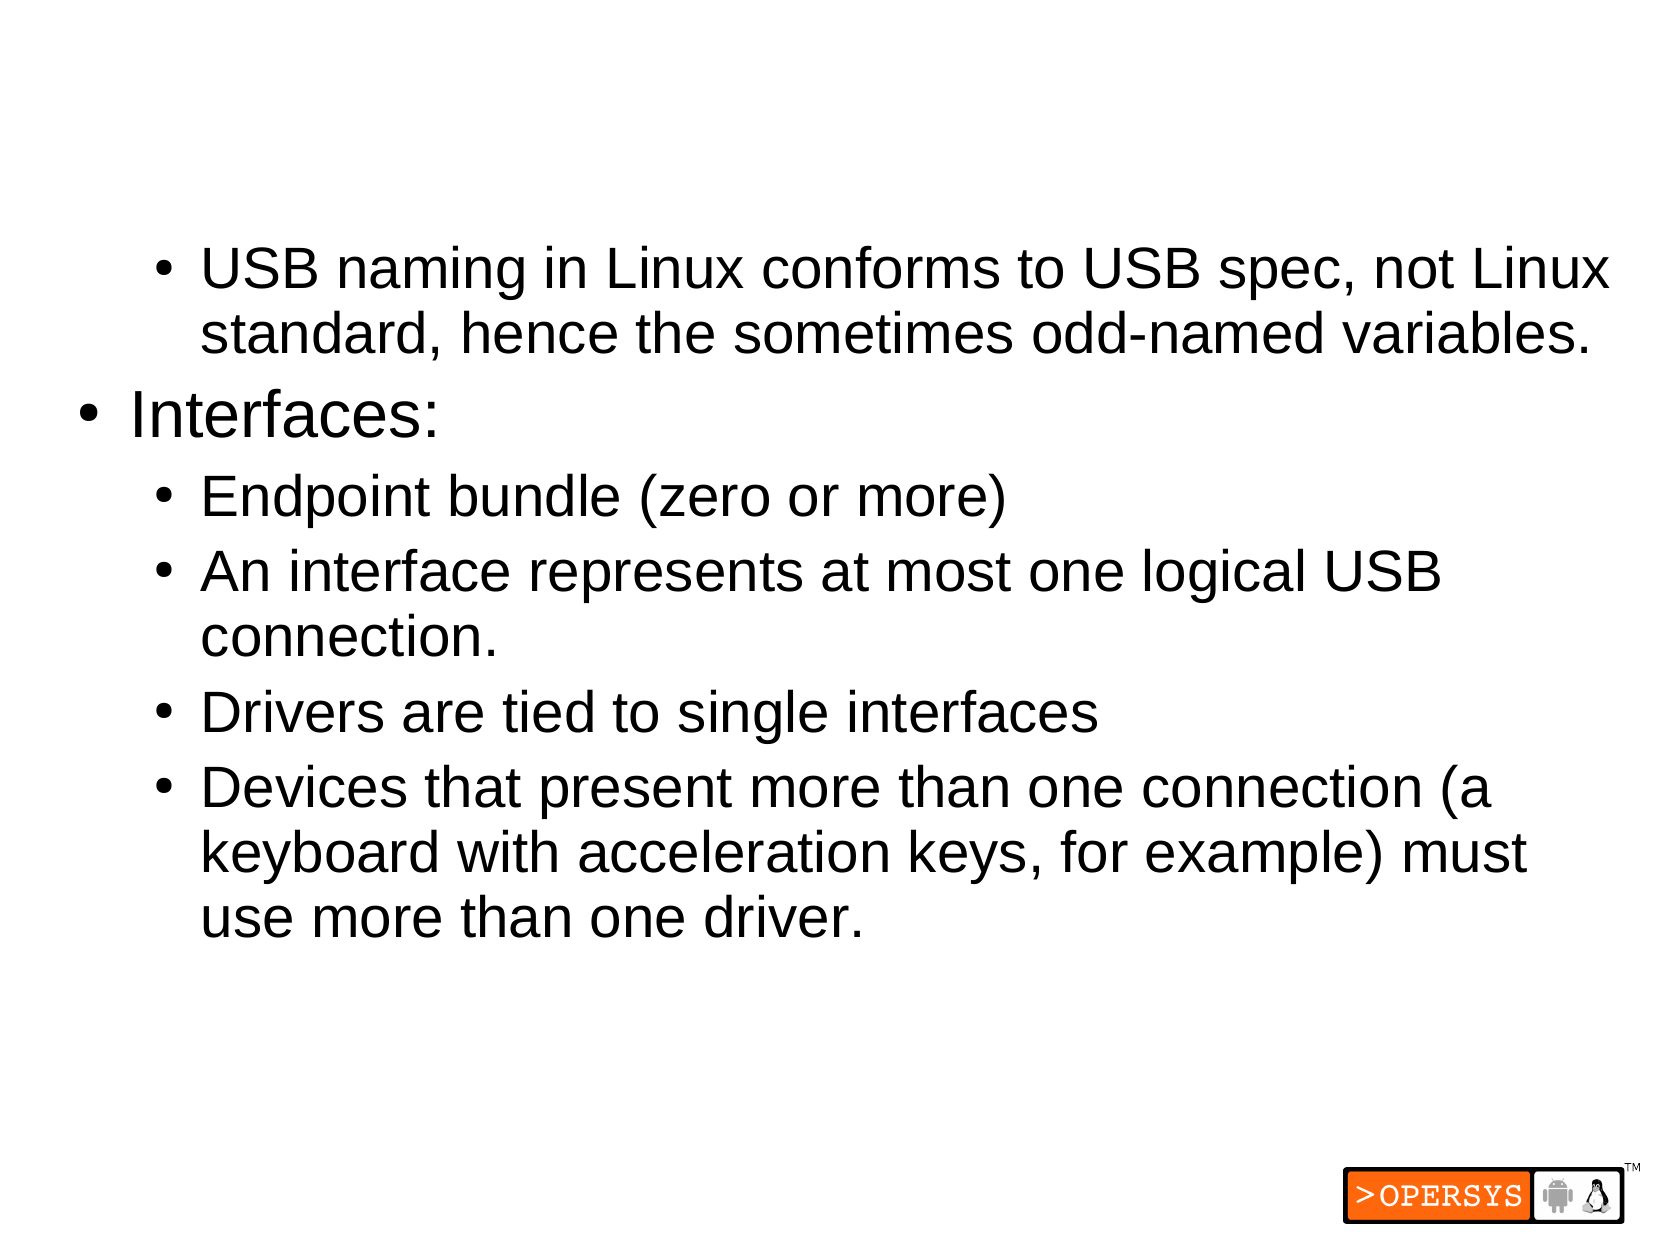

# USB naming in Linux conforms to USB spec, not Linux standard, hence the sometimes odd-named variables.
Interfaces:
Endpoint bundle (zero or more)
An interface represents at most one logical USB connection.
Drivers are tied to single interfaces
Devices that present more than one connection (a keyboard with acceleration keys, for example) must use more than one driver.